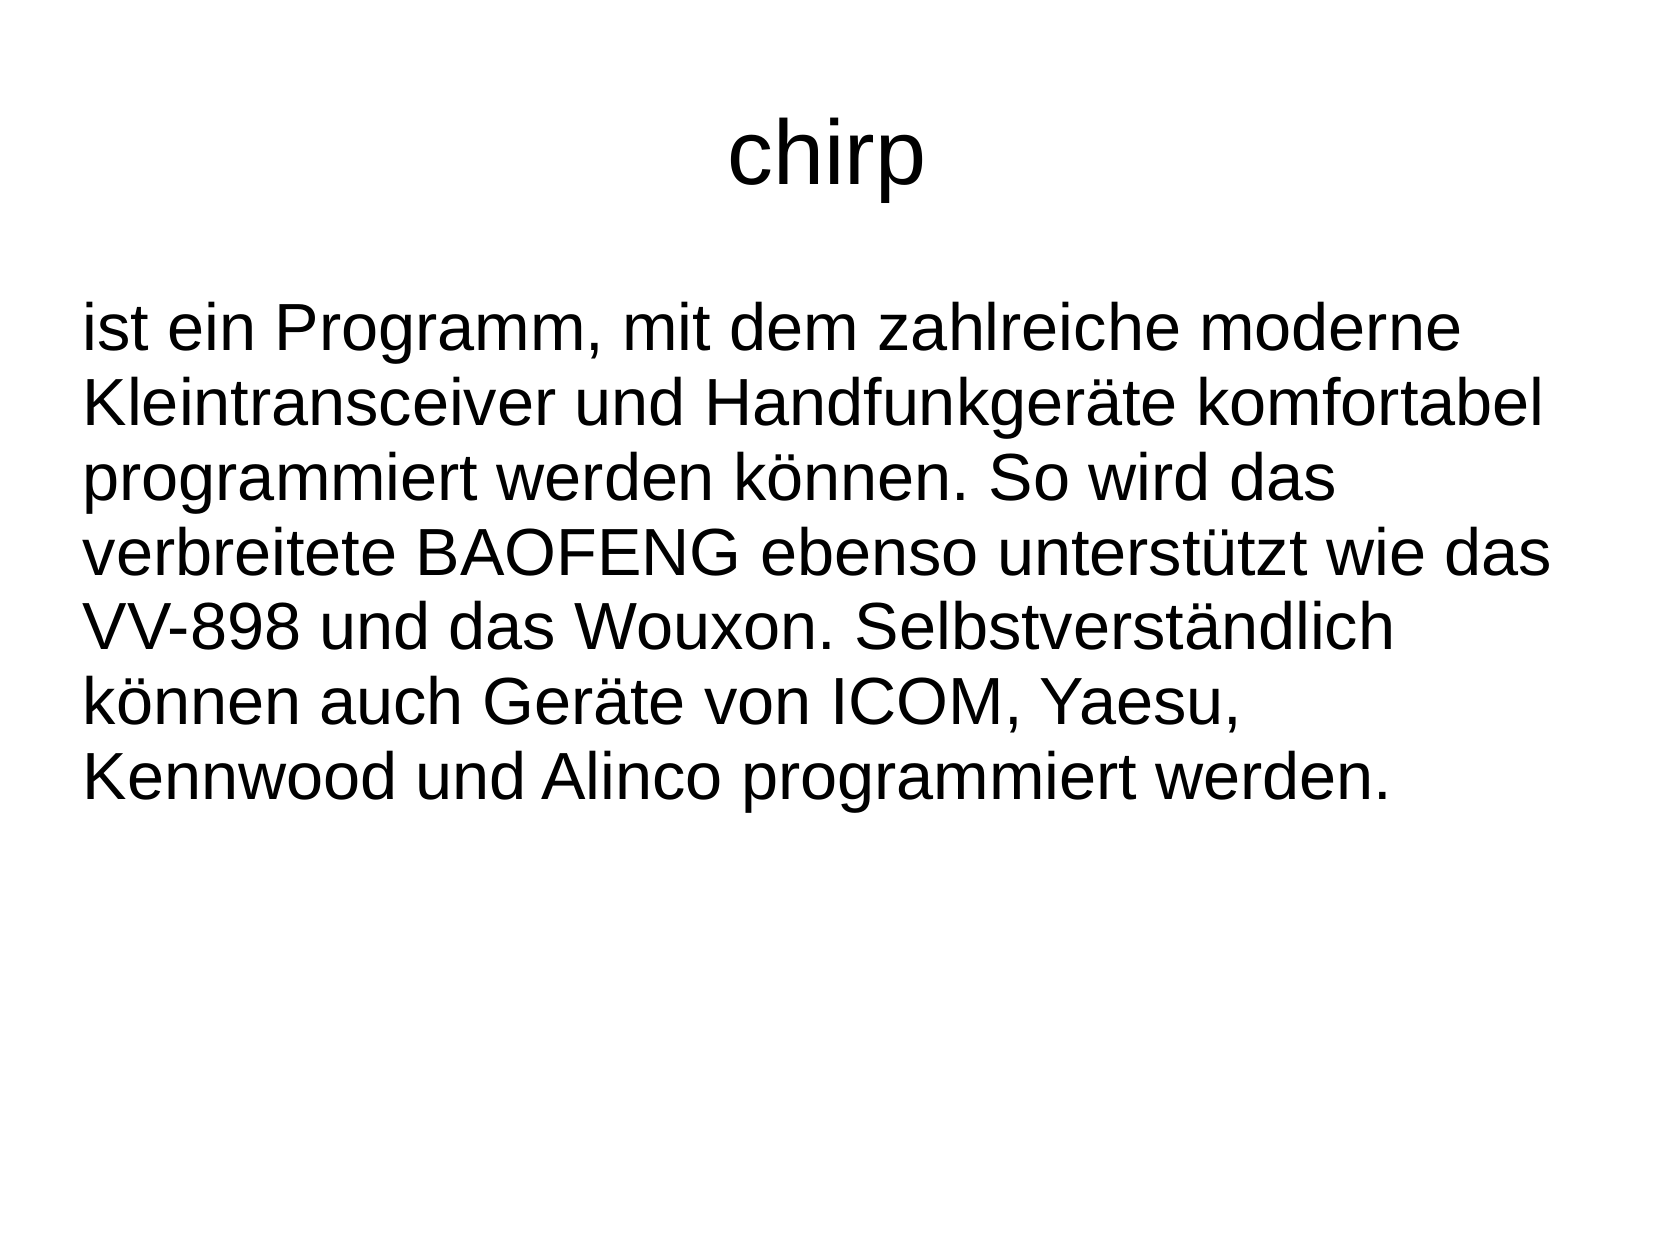

# chirp
ist ein Programm, mit dem zahlreiche moderne Kleintransceiver und Handfunkgeräte komfortabel programmiert werden können. So wird das verbreitete BAOFENG ebenso unterstützt wie das VV-898 und das Wouxon. Selbstverständlich können auch Geräte von ICOM, Yaesu, Kennwood und Alinco programmiert werden.